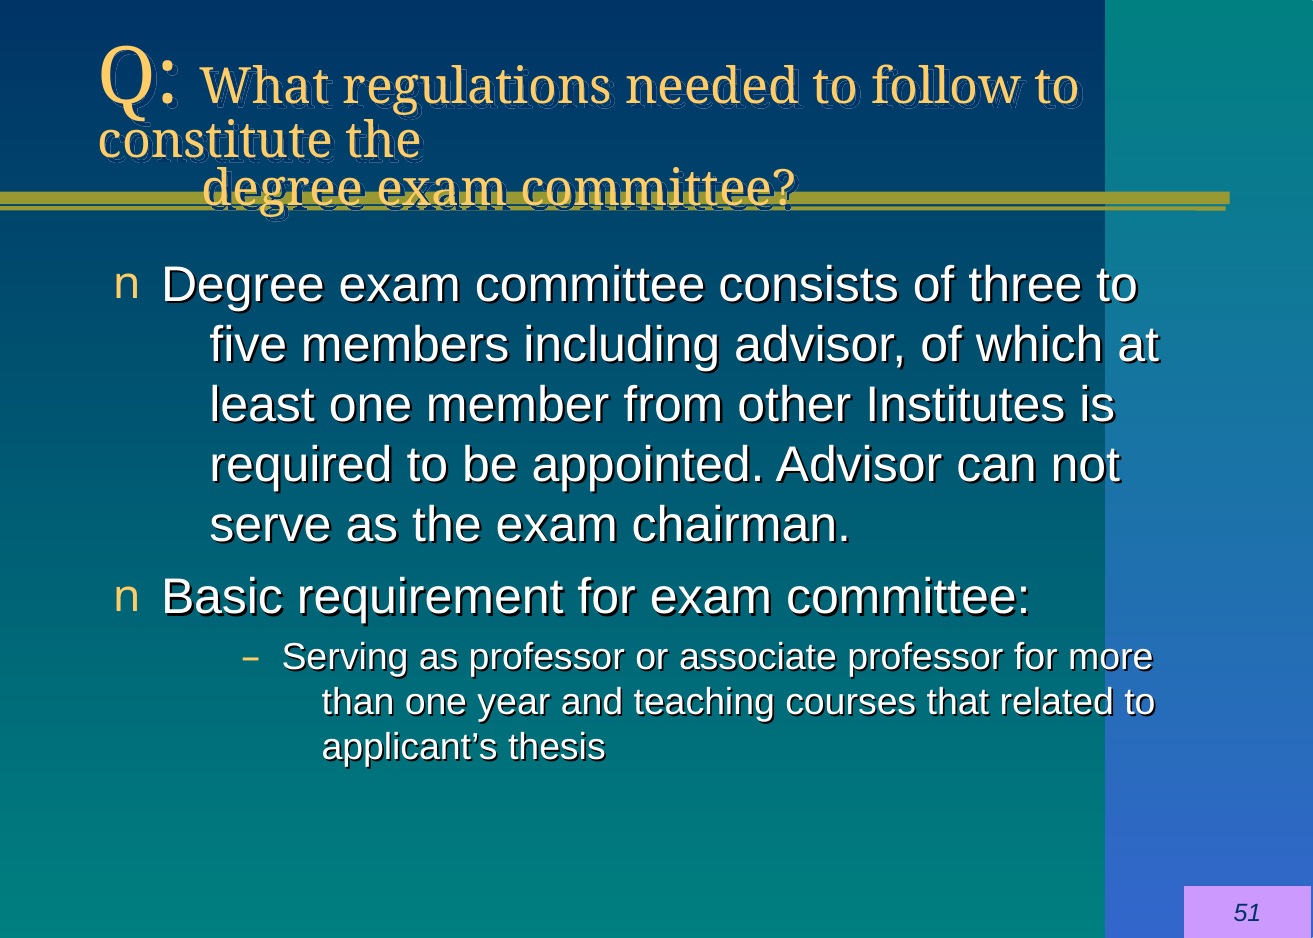

Q: What regulations needed to follow to constitute the
 degree exam committee?
# Degree exam committee consists of three to five members including advisor, of which at least one member from other Institutes is required to be appointed. Advisor can not serve as the exam chairman.
Basic requirement for exam committee:
Serving as professor or associate professor for more than one year and teaching courses that related to applicant’s thesis
51